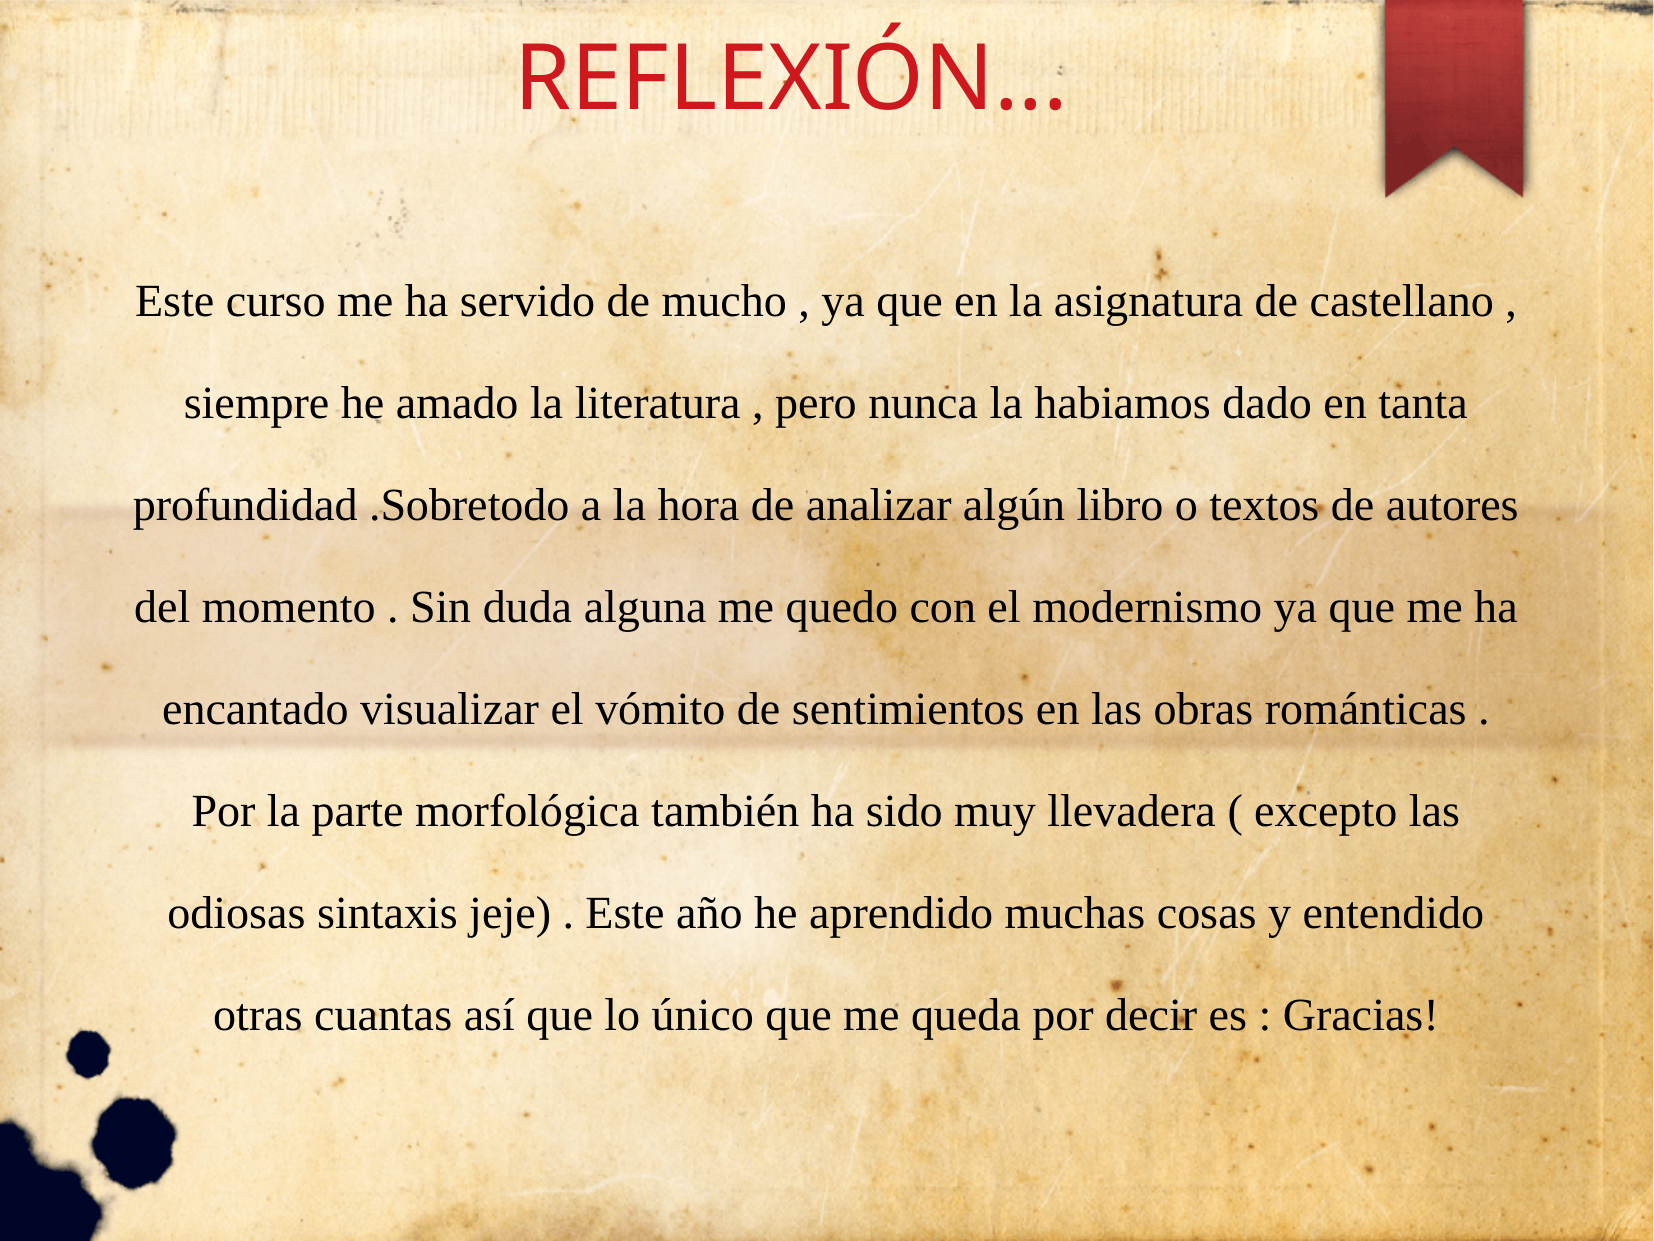

# REFLEXIÓN...
Este curso me ha servido de mucho , ya que en la asignatura de castellano , siempre he amado la literatura , pero nunca la habiamos dado en tanta profundidad .Sobretodo a la hora de analizar algún libro o textos de autores del momento . Sin duda alguna me quedo con el modernismo ya que me ha encantado visualizar el vómito de sentimientos en las obras románticas . Por la parte morfológica también ha sido muy llevadera ( excepto las odiosas sintaxis jeje) . Este año he aprendido muchas cosas y entendido otras cuantas así que lo único que me queda por decir es : Gracias!